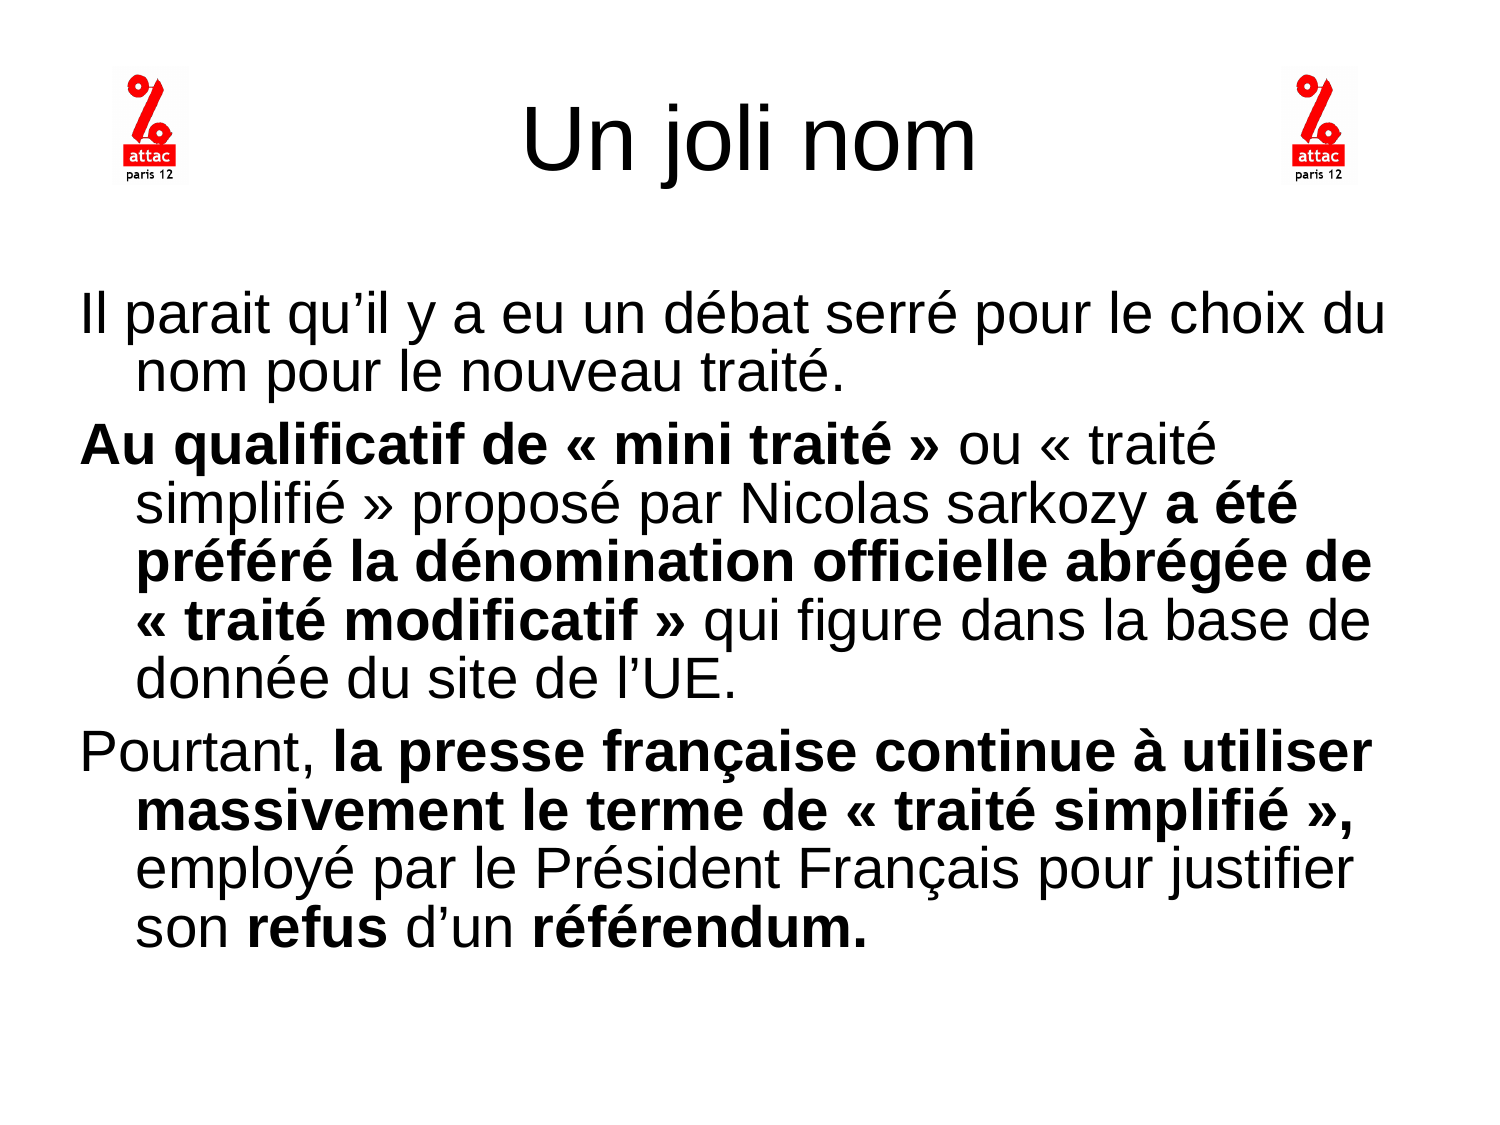

# Un joli nom
Il parait qu’il y a eu un débat serré pour le choix du nom pour le nouveau traité.
Au qualificatif de « mini traité » ou « traité simplifié » proposé par Nicolas sarkozy a été préféré la dénomination officielle abrégée de « traité modificatif » qui figure dans la base de donnée du site de l’UE.
Pourtant, la presse française continue à utiliser massivement le terme de « traité simplifié », employé par le Président Français pour justifier son refus d’un référendum.